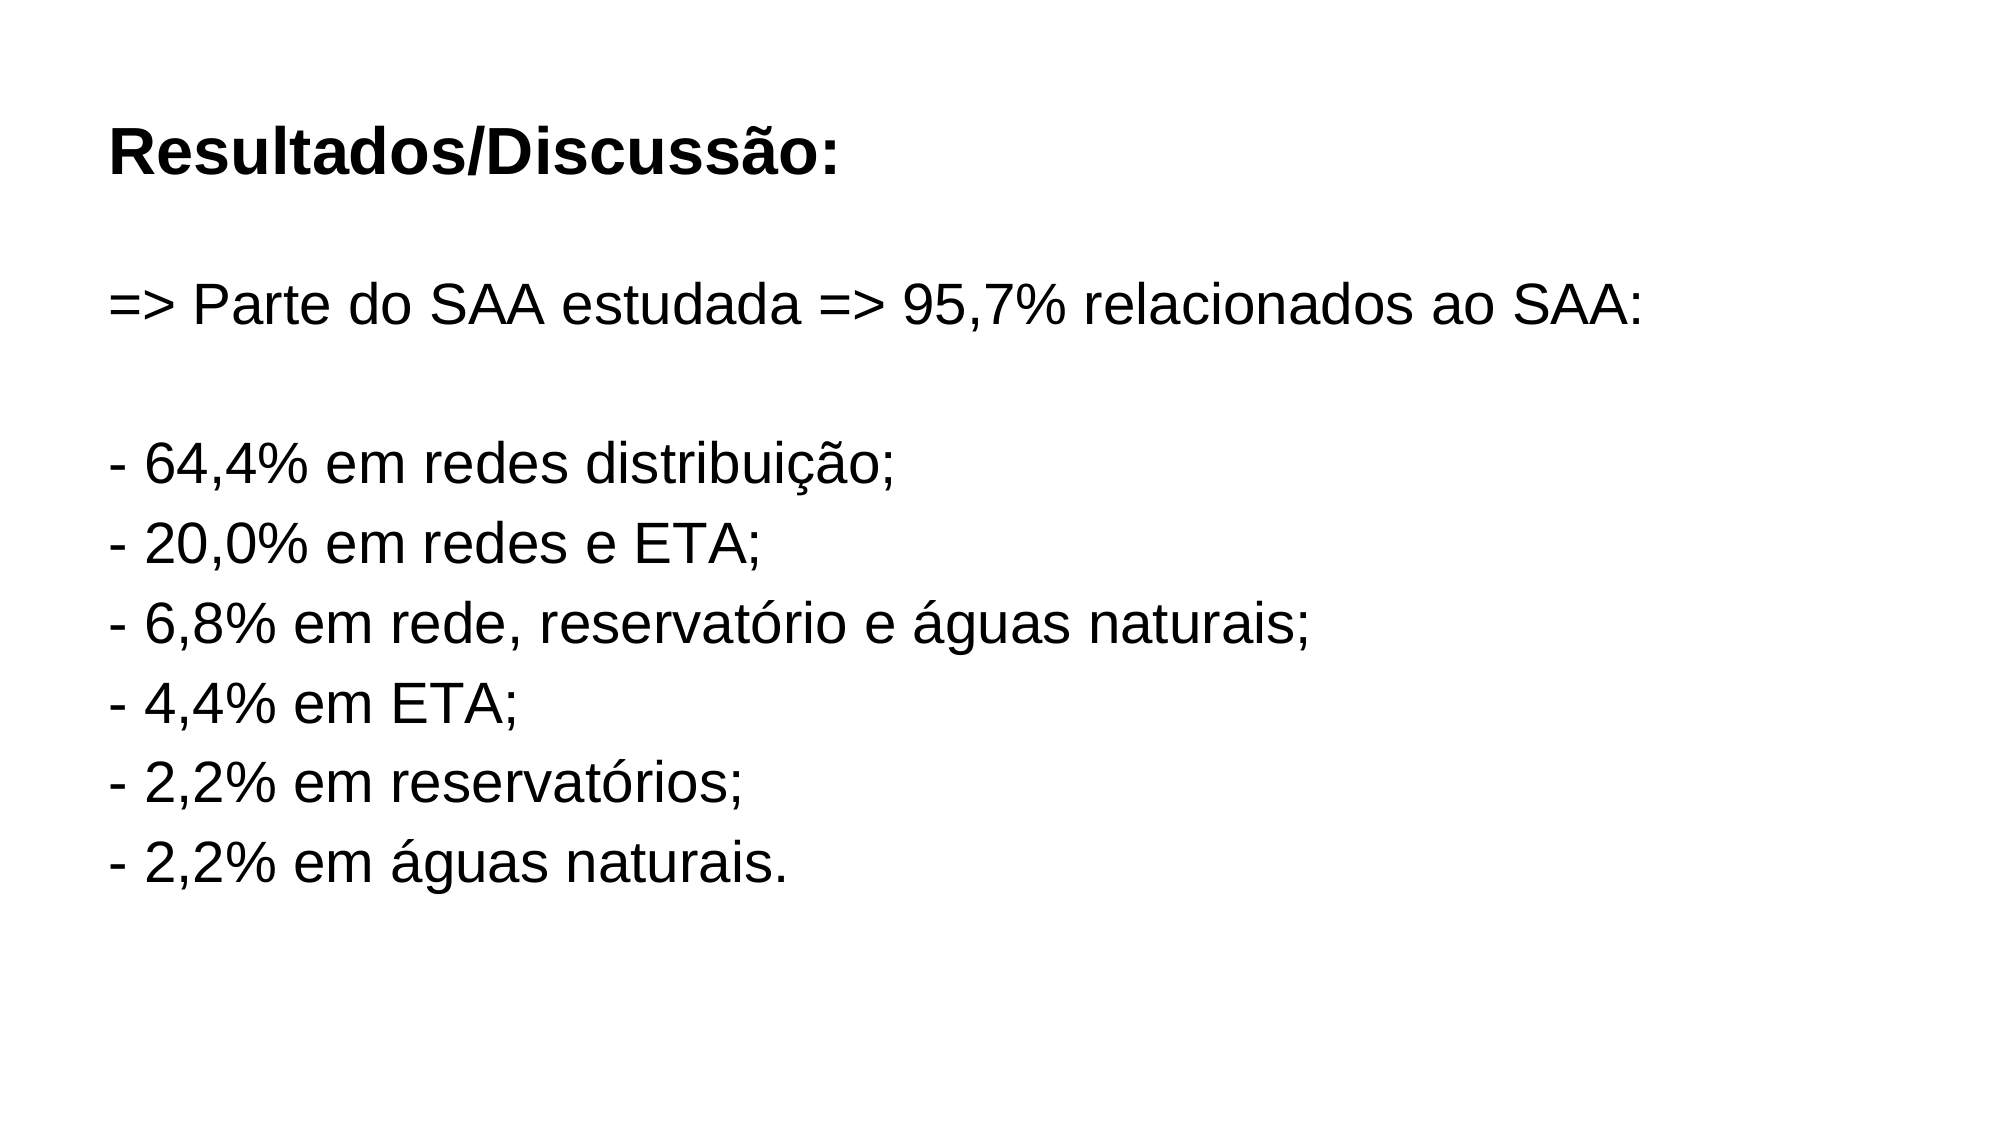

# Resultados/Discussão: => Parte do SAA estudada => 95,7% relacionados ao SAA: - 64,4% em redes distribuição; - 20,0% em redes e ETA; - 6,8% em rede, reservatório e águas naturais; - 4,4% em ETA; - 2,2% em reservatórios; - 2,2% em águas naturais.